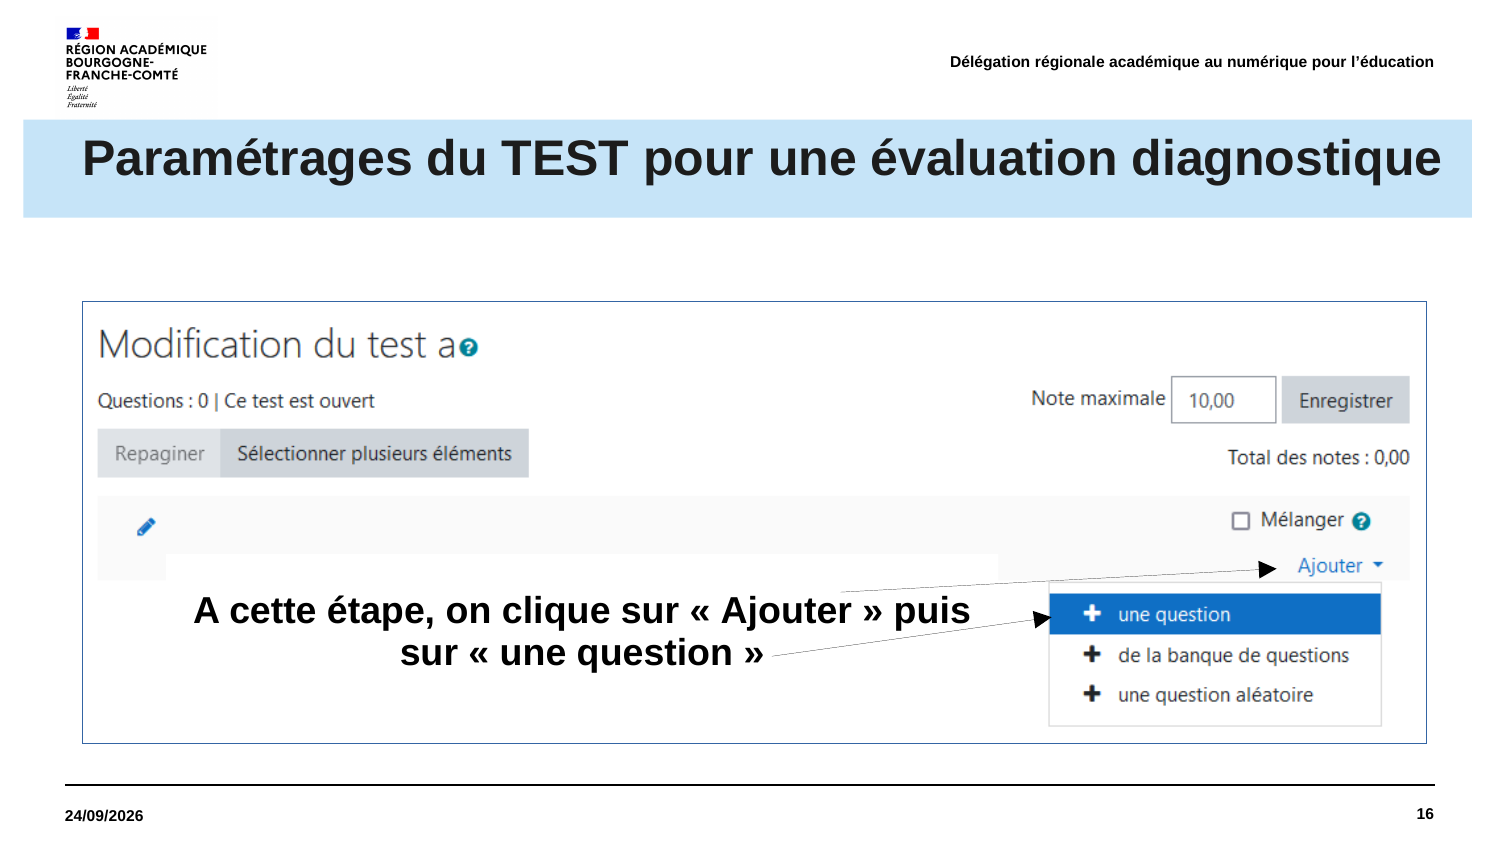

Délégation régionale académique au numérique pour l’éducation
Paramétrages du TEST pour une évaluation diagnostique
A cette étape, on clique sur « Ajouter » puis sur « une question »